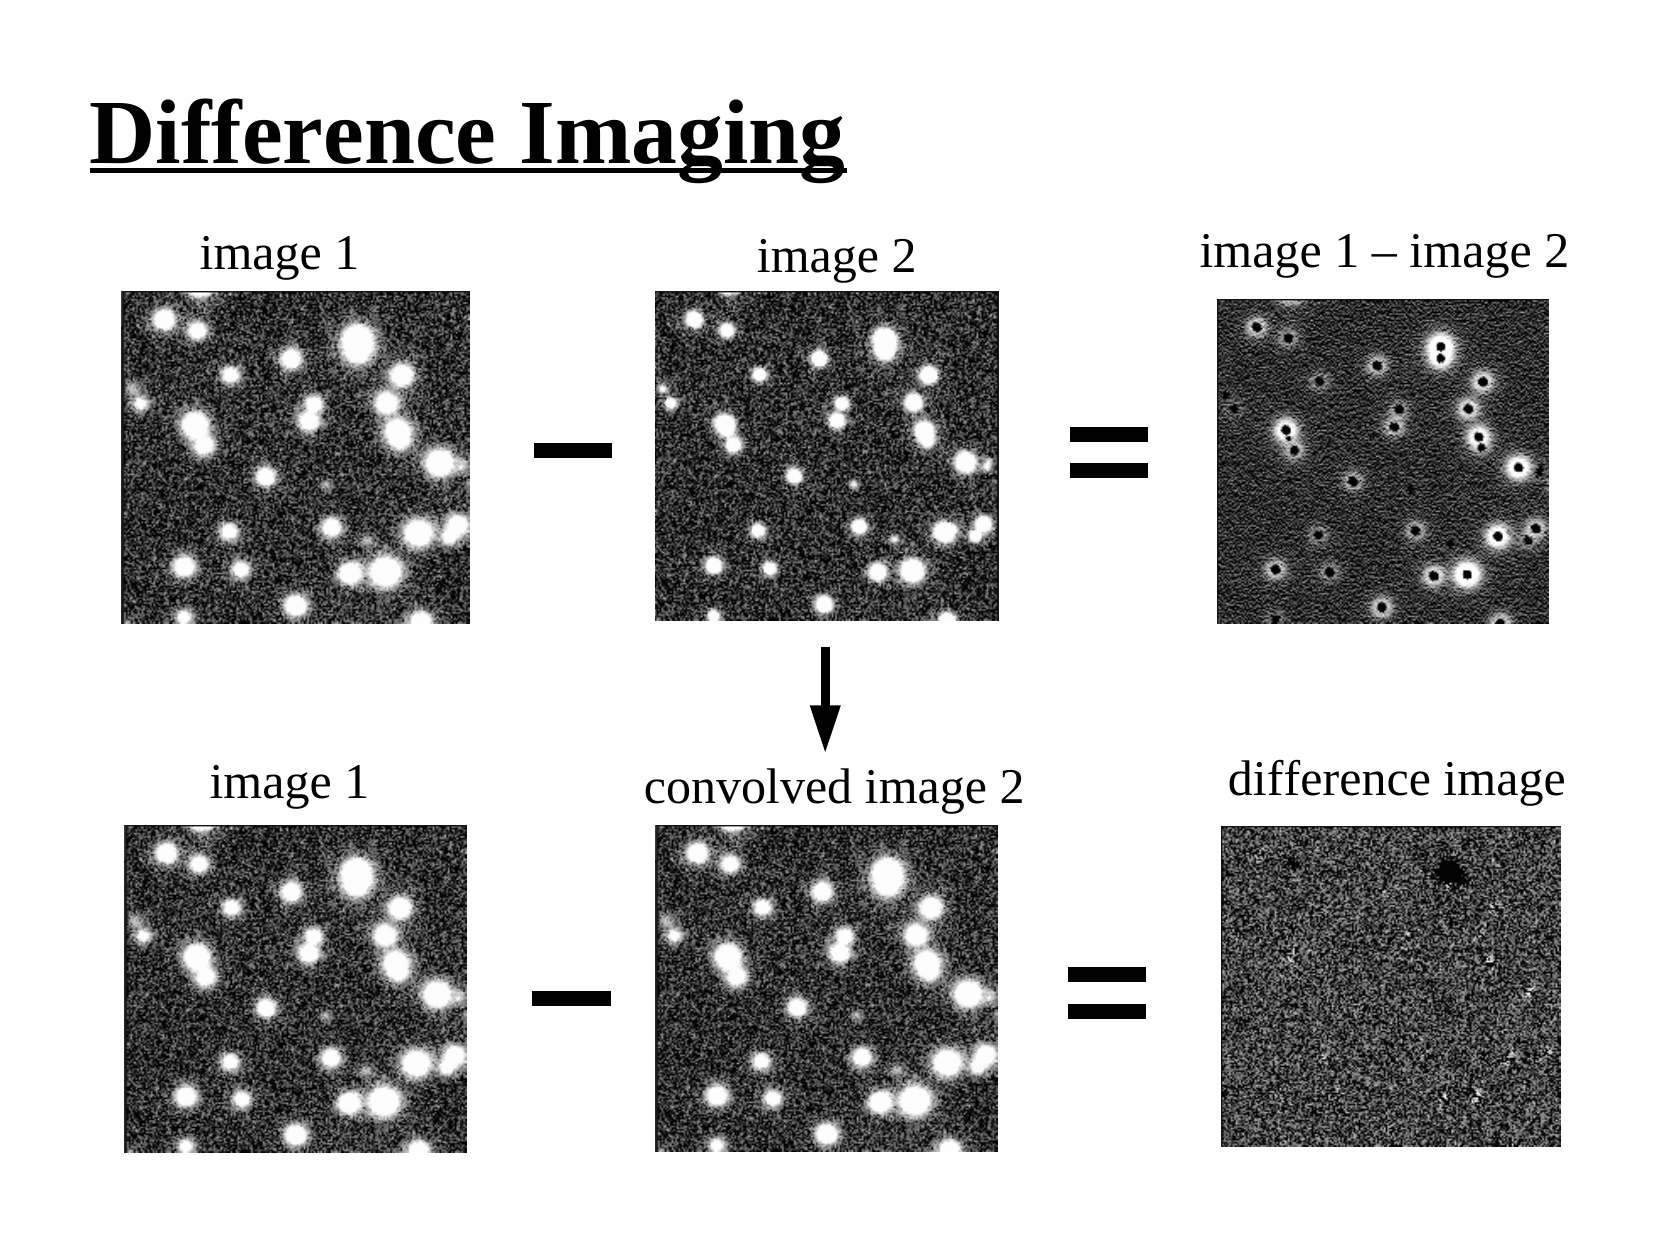

Difference Imaging
image 1 – image 2
image 1
image 2
difference image
image 1
convolved image 2